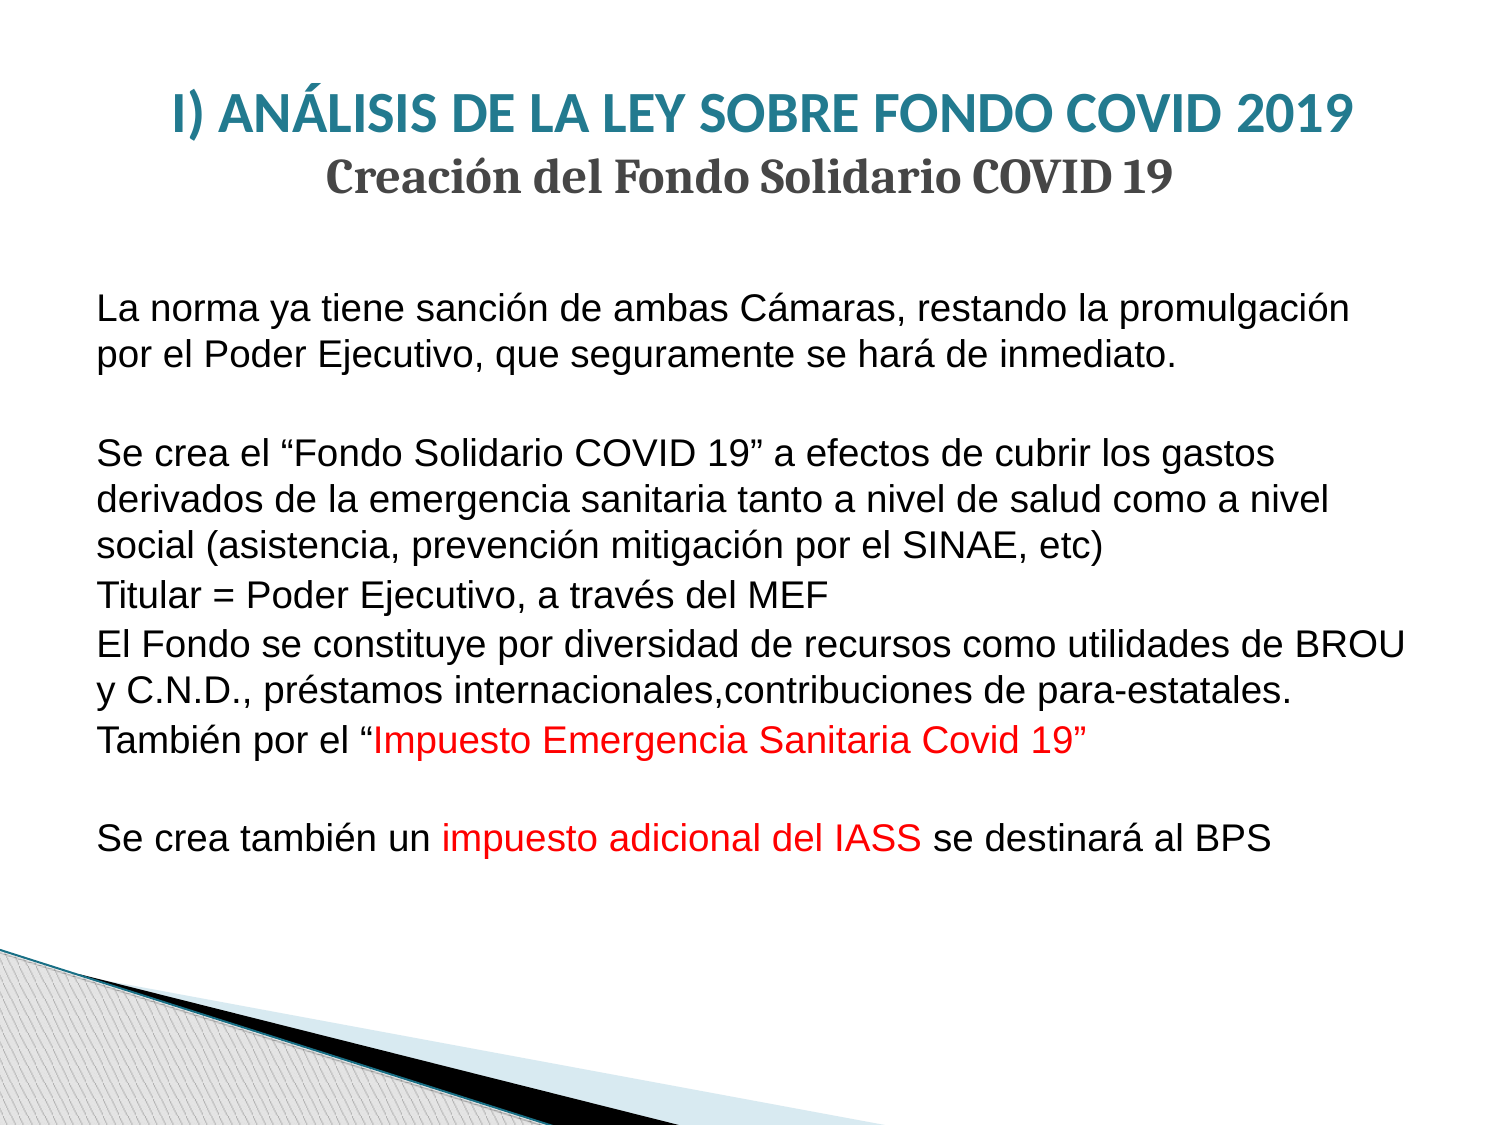

I) ANÁLISIS DE LA LEY SOBRE FONDO COVID 2019
Creación del Fondo Solidario COVID 19
# La norma ya tiene sanción de ambas Cámaras, restando la promulgación por el Poder Ejecutivo, que seguramente se hará de inmediato.
Se crea el “Fondo Solidario COVID 19” a efectos de cubrir los gastos derivados de la emergencia sanitaria tanto a nivel de salud como a nivel social (asistencia, prevención mitigación por el SINAE, etc)
Titular = Poder Ejecutivo, a través del MEF
El Fondo se constituye por diversidad de recursos como utilidades de BROU y C.N.D., préstamos internacionales,contribuciones de para-estatales.
También por el “Impuesto Emergencia Sanitaria Covid 19”
Se crea también un impuesto adicional del IASS se destinará al BPS